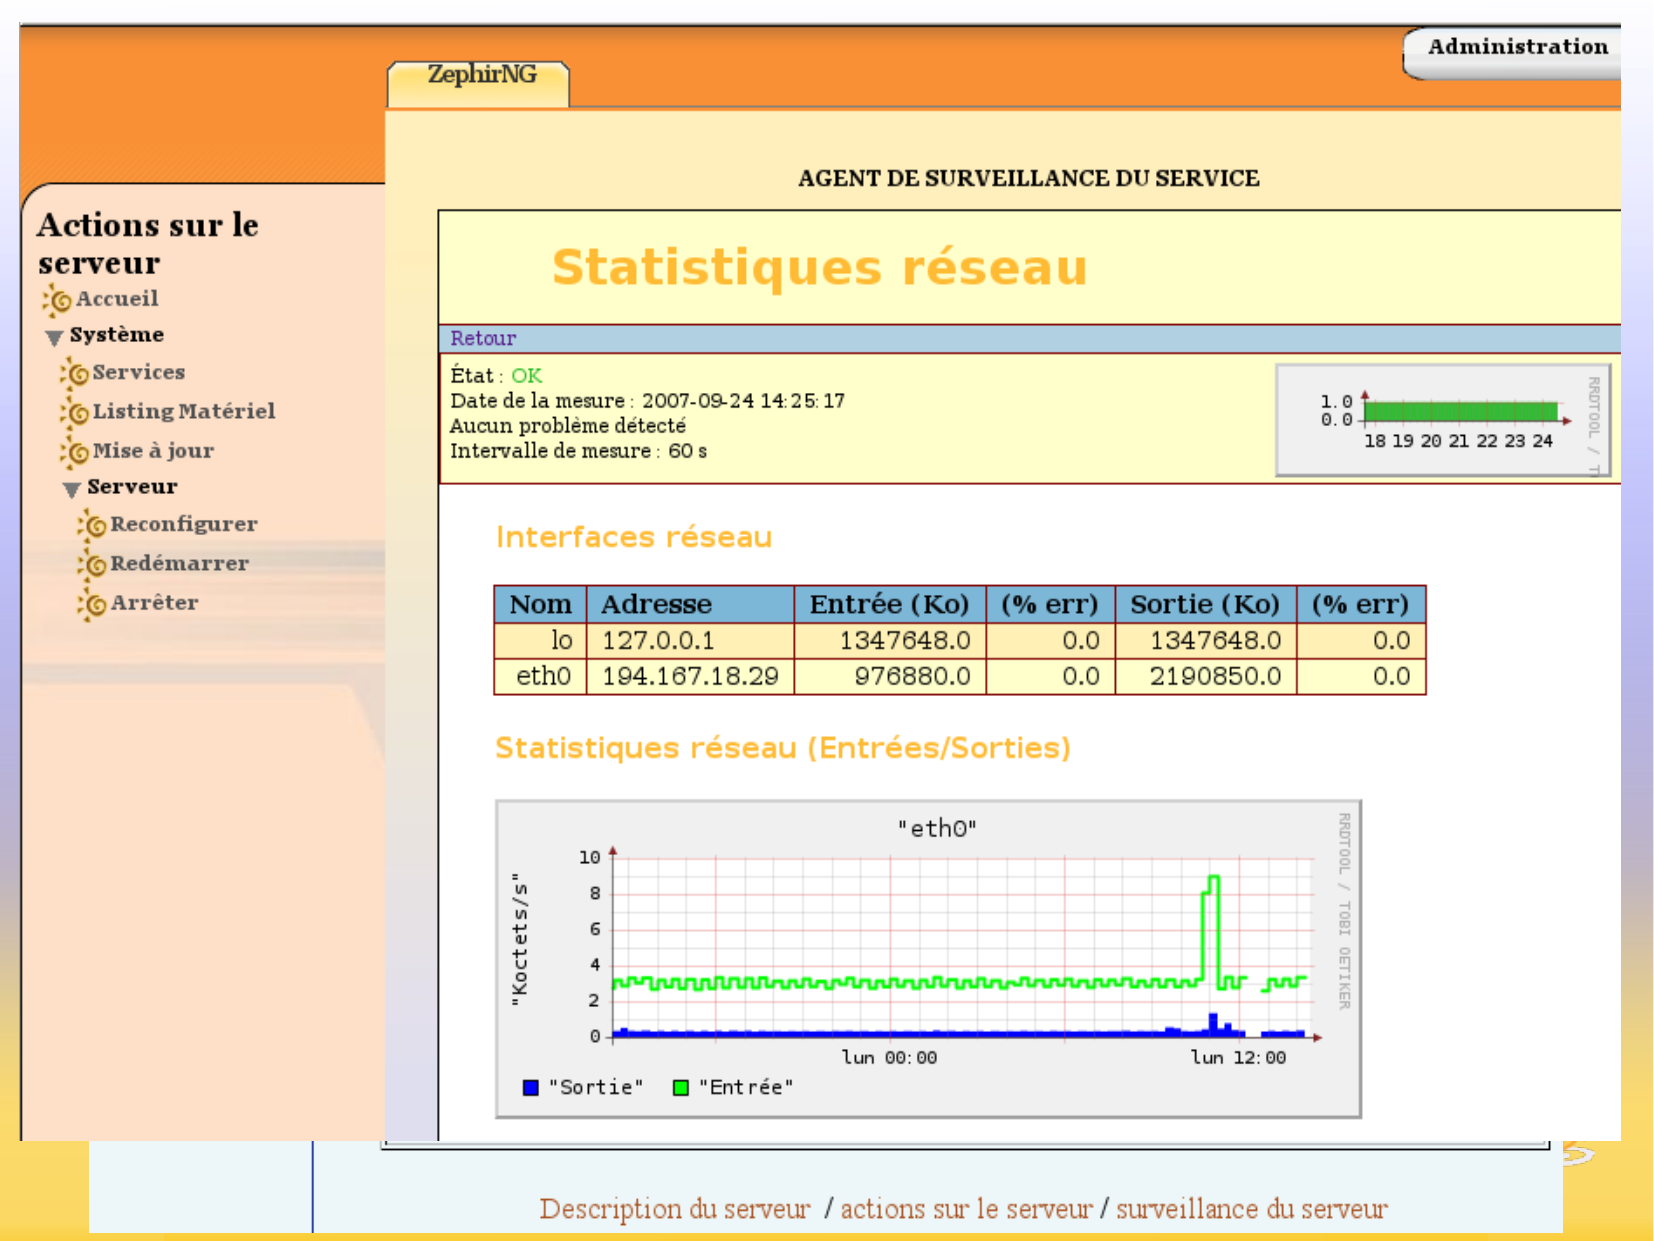

# Nouvelles fonctionnalités
Nouveautés sur la gestion des serveurs
nouveaux groupes de droits pour les accès aux données des serveurs, modules et établissements
nouvelles actions sur les serveurs:
redémarrage d'un serveur
relance d'un service particulier
suppression à distance des verrous zephir
Administration de zephir
agents de surveillance du serveur zephir
Ajout d'une interface d'administration web (EAD2)